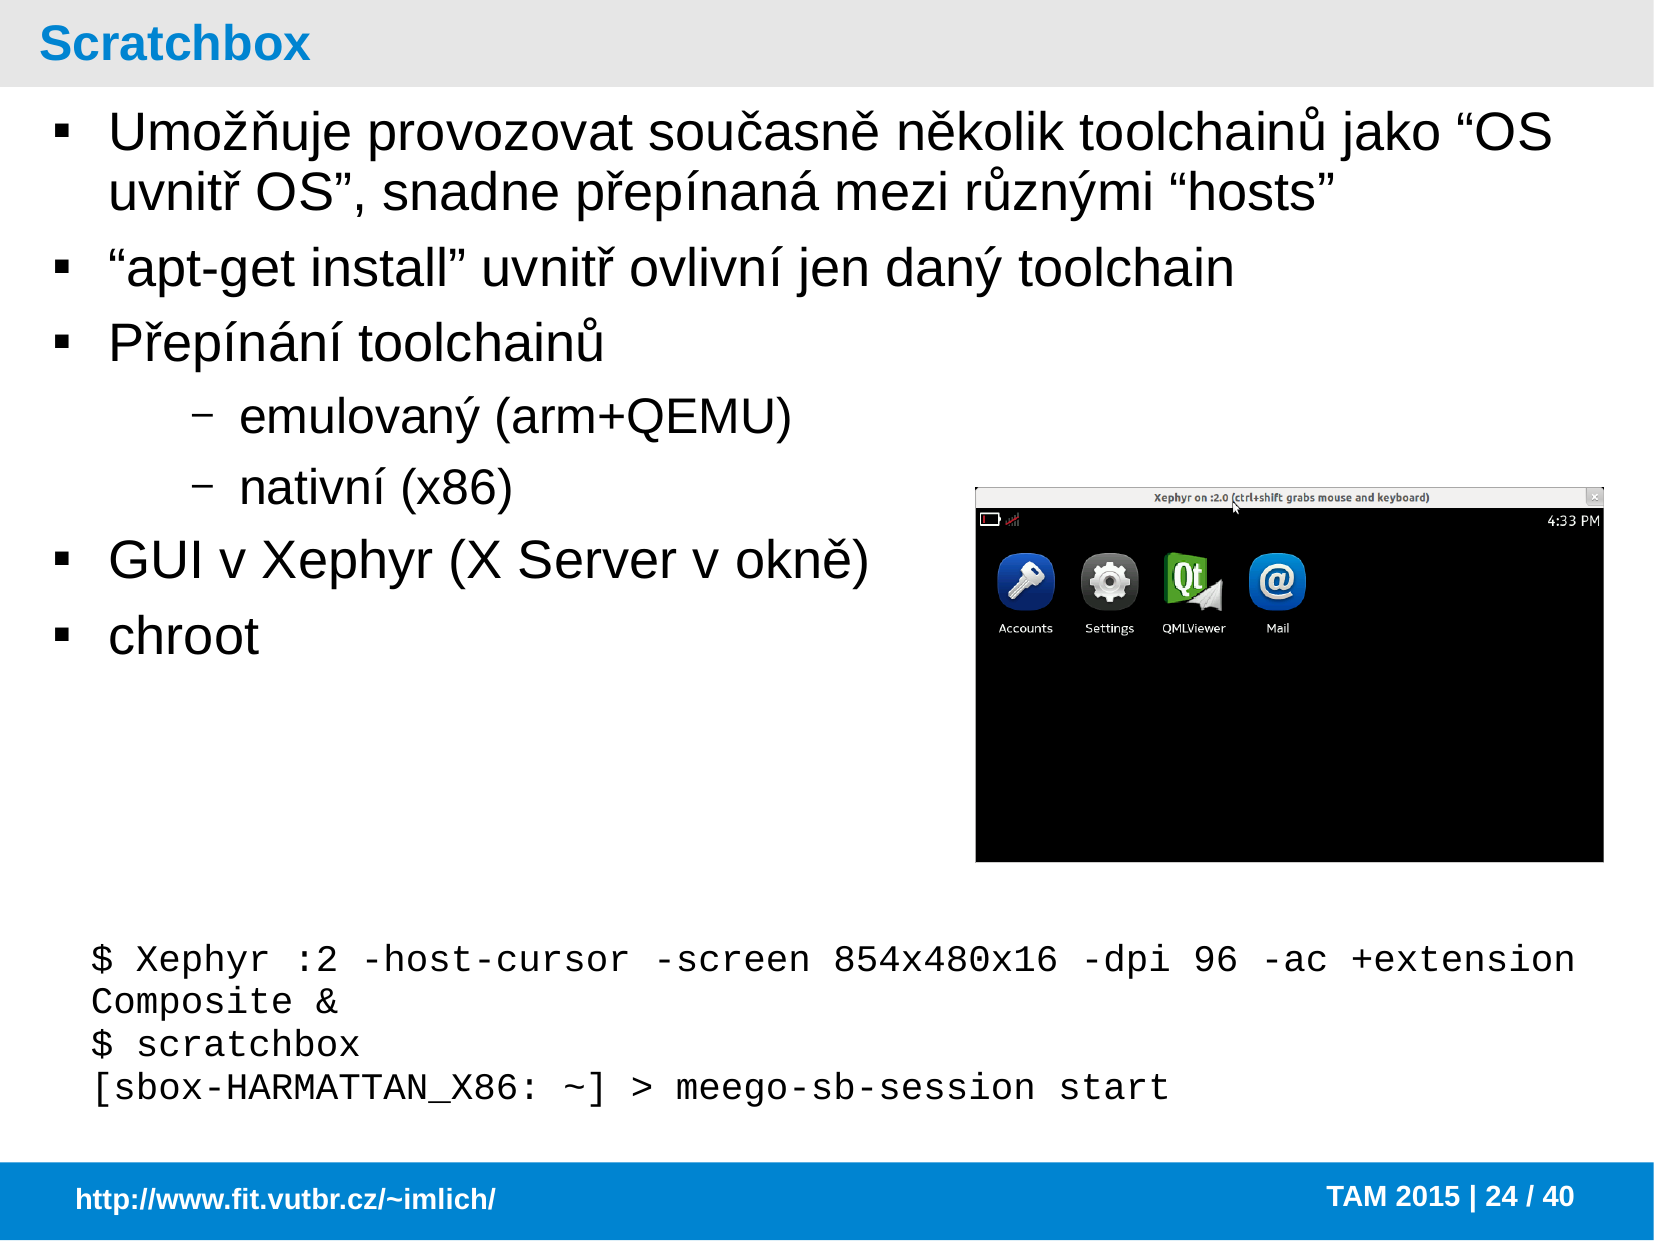

# Scratchbox
Umožňuje provozovat současně několik toolchainů jako “OS uvnitř OS”, snadne přepínaná mezi různými “hosts”
“apt-get install” uvnitř ovlivní jen daný toolchain
Přepínání toolchainů
emulovaný (arm+QEMU)
nativní (x86)
GUI v Xephyr (X Server v okně)
chroot
$ Xephyr :2 -host-cursor -screen 854x480x16 -dpi 96 -ac +extension Composite &
$ scratchbox
[sbox-HARMATTAN_X86: ~] > meego-sb-session start